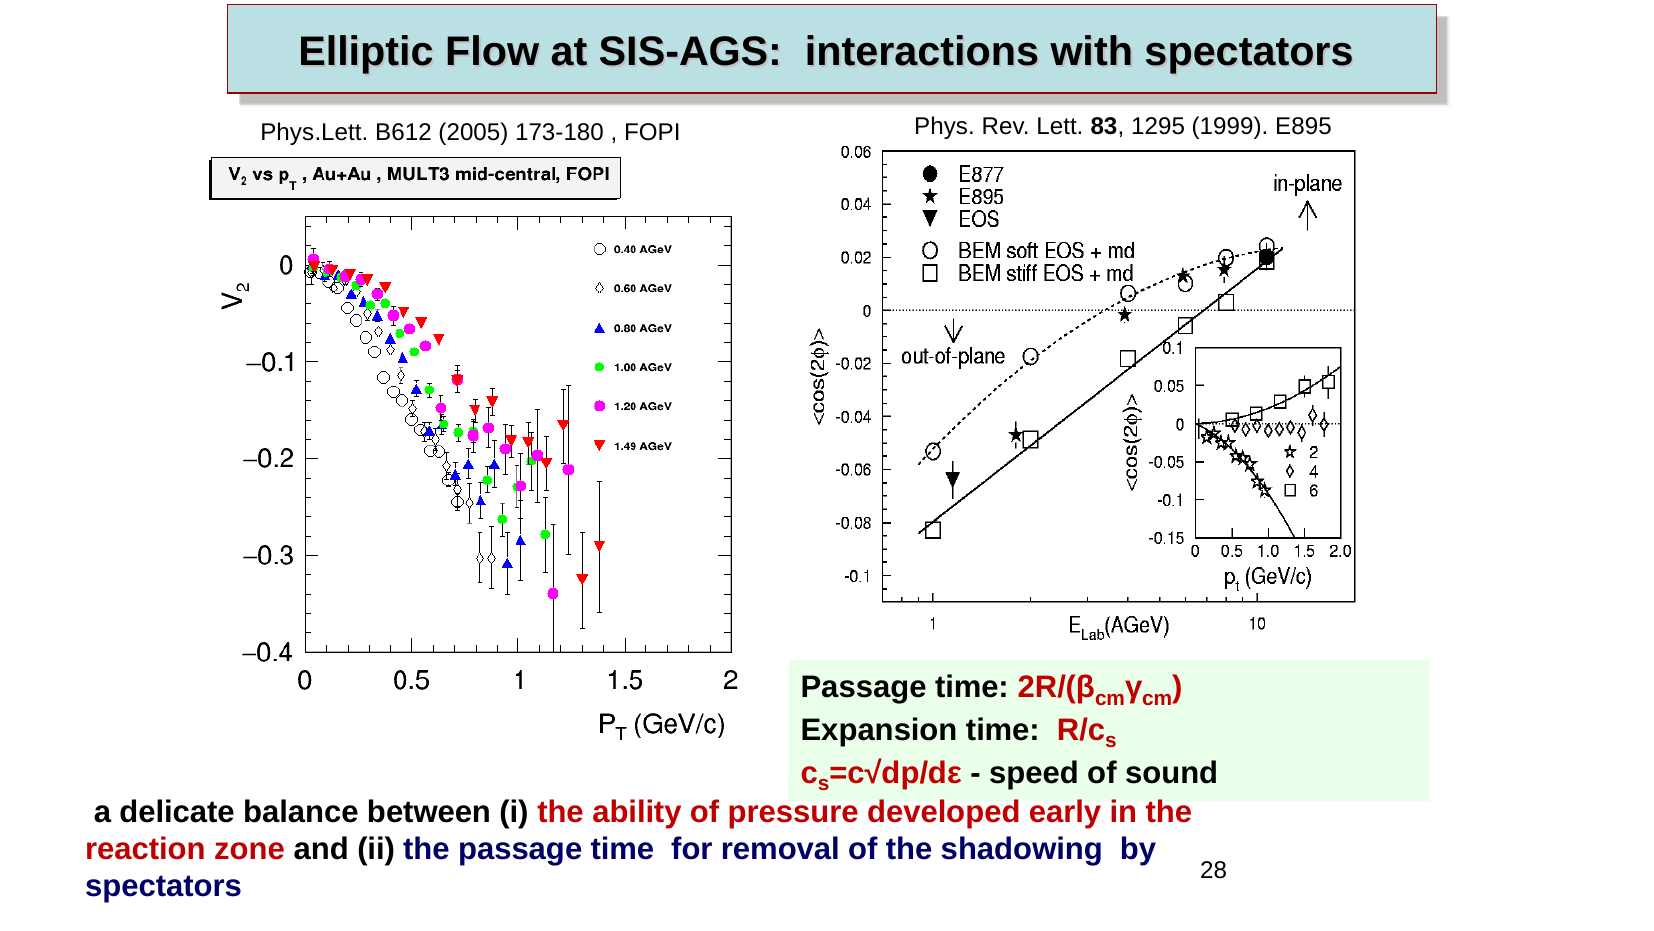

# Elliptic Flow at SIS-AGS: interactions with spectators
Phys. Rev. Lett. 83, 1295 (1999). E895
Phys.Lett. B612 (2005) 173-180 , FOPI
Passage time: 2R/(βcmγcm)
Expansion time: R/cs
cs=c√dp/dε - speed of sound
 a delicate balance between (i) the ability of pressure developed early in the
reaction zone and (ii) the passage time for removal of the shadowing by
spectators